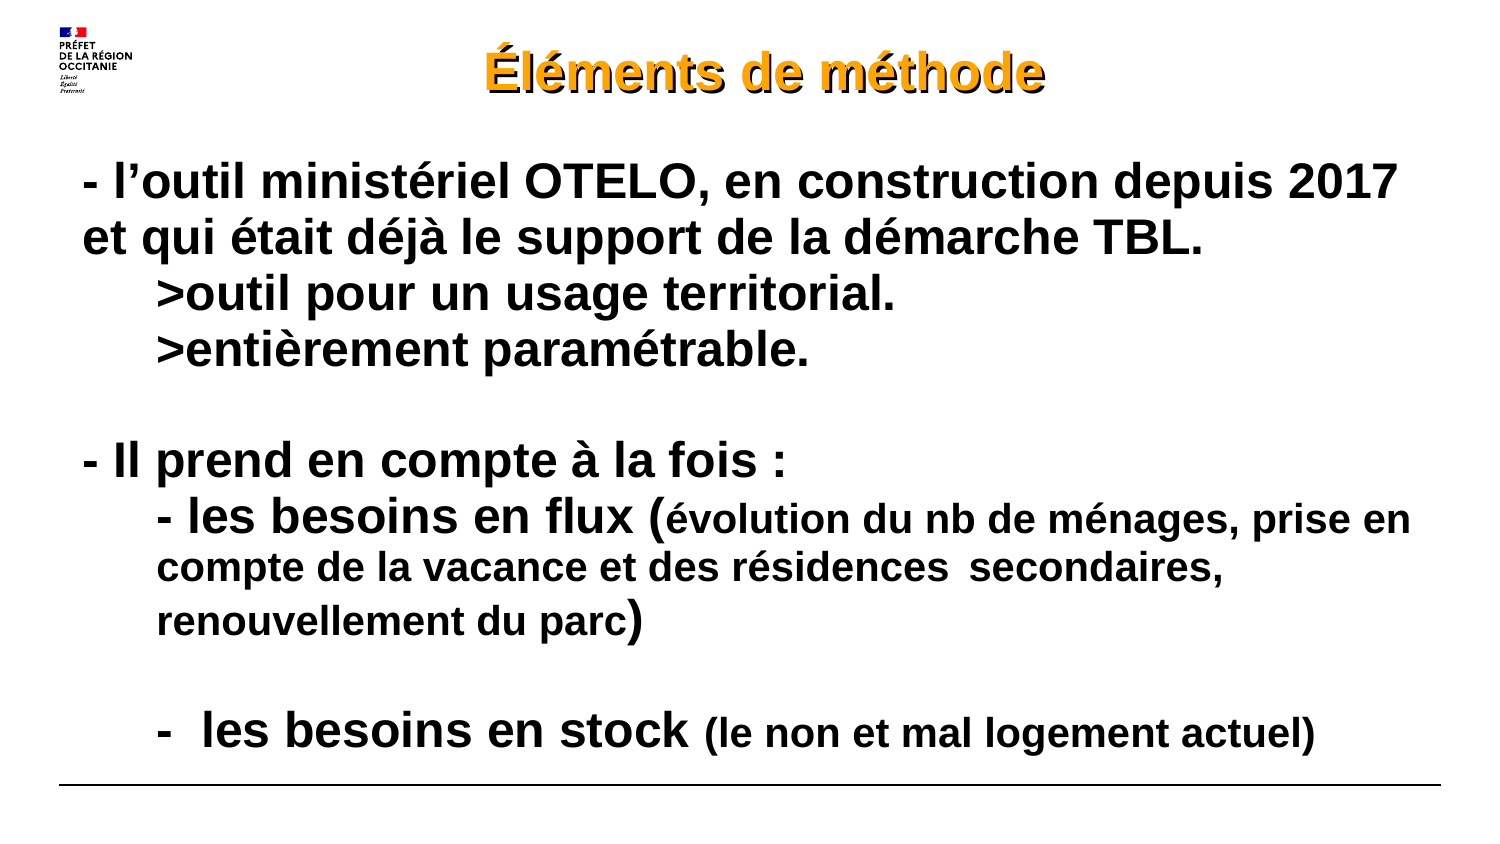

# Éléments de méthode
- l’outil ministériel OTELO, en construction depuis 2017 et qui était déjà le support de la démarche TBL.
	>outil pour un usage territorial.
	>entièrement paramétrable.
- Il prend en compte à la fois :
	- les besoins en flux (évolution du nb de ménages, prise en 	compte de la vacance et des résidences 	secondaires, 				renouvellement du parc)
	- les besoins en stock (le non et mal logement actuel)